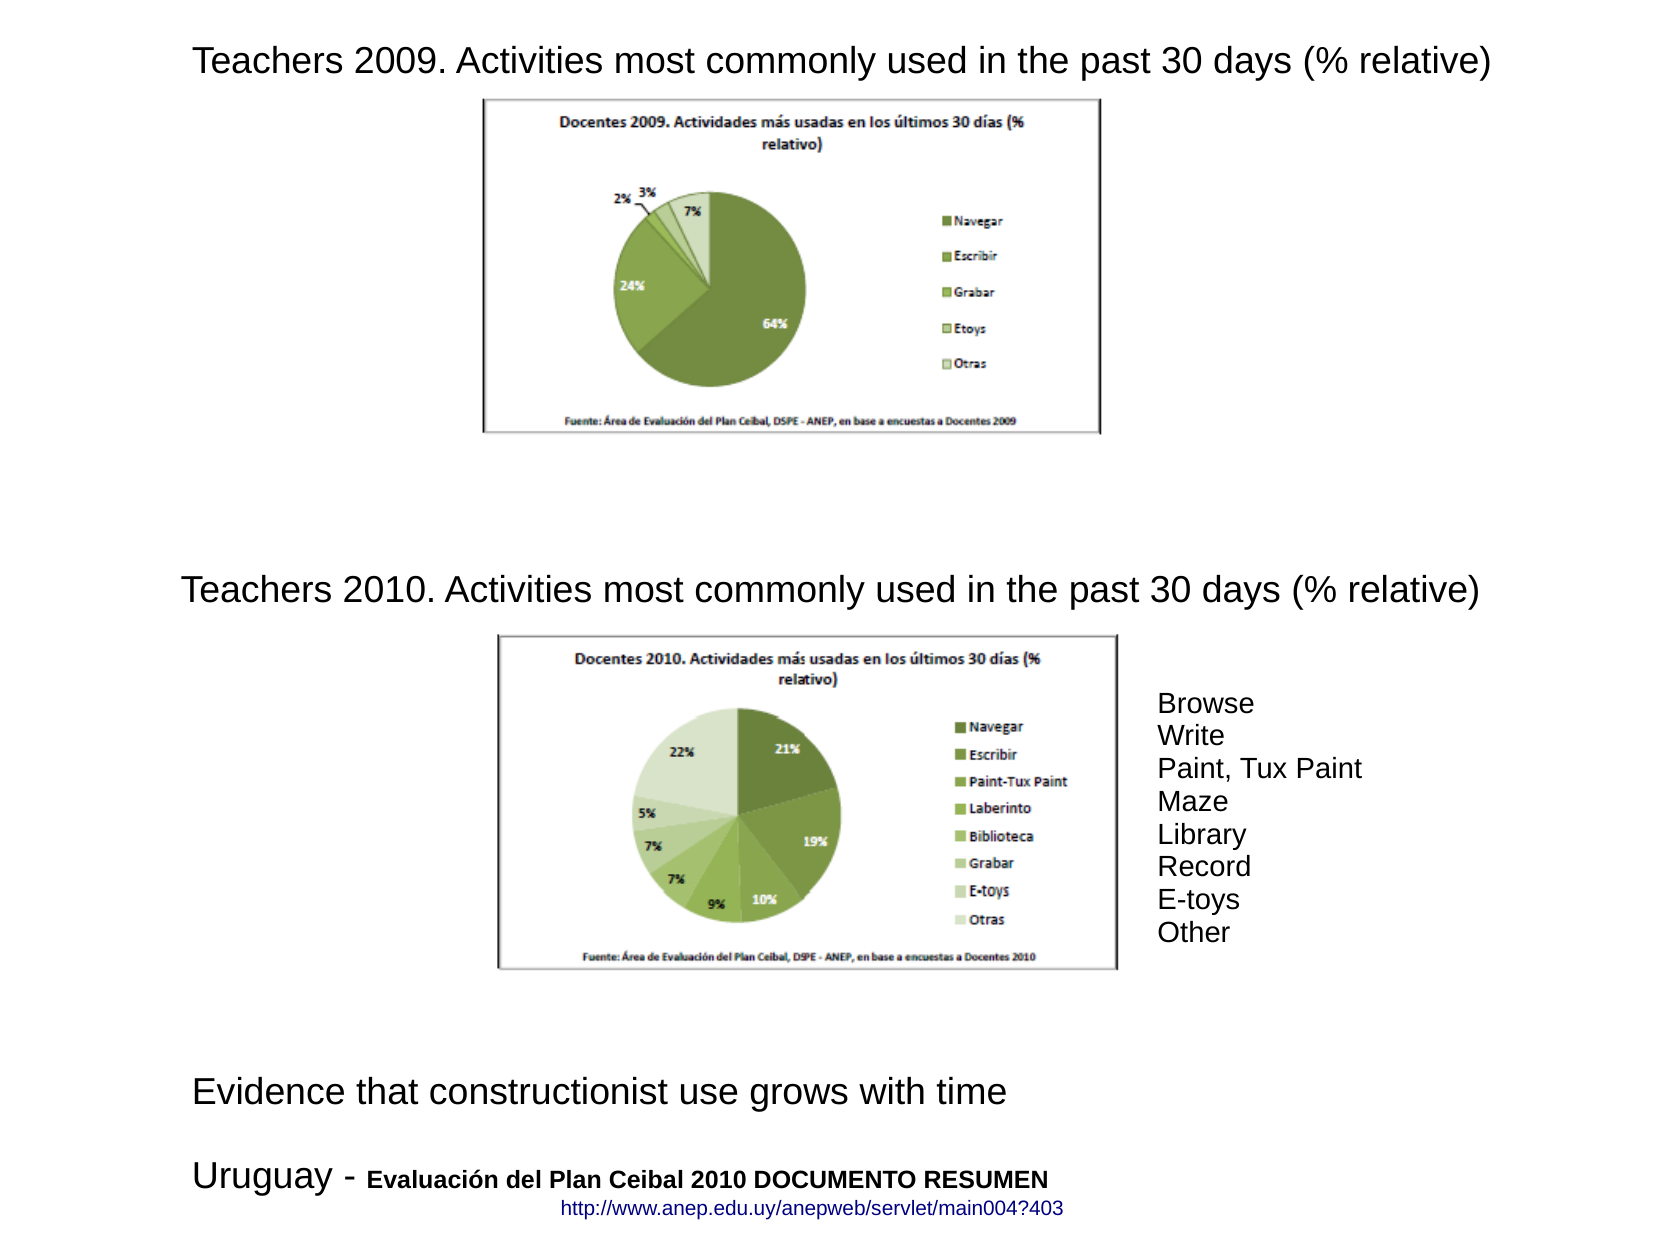

Teachers 2009. Activities most commonly used in the past 30 days (% relative)
Teachers 2010. Activities most commonly used in the past 30 days (% relative)
Browse
Write
Paint, Tux Paint
Maze
Library
Record
E-toys
Other
Evidence that constructionist use grows with time
Uruguay - Evaluación del Plan Ceibal 2010 DOCUMENTO RESUMEN
http://www.anep.edu.uy/anepweb/servlet/main004?403